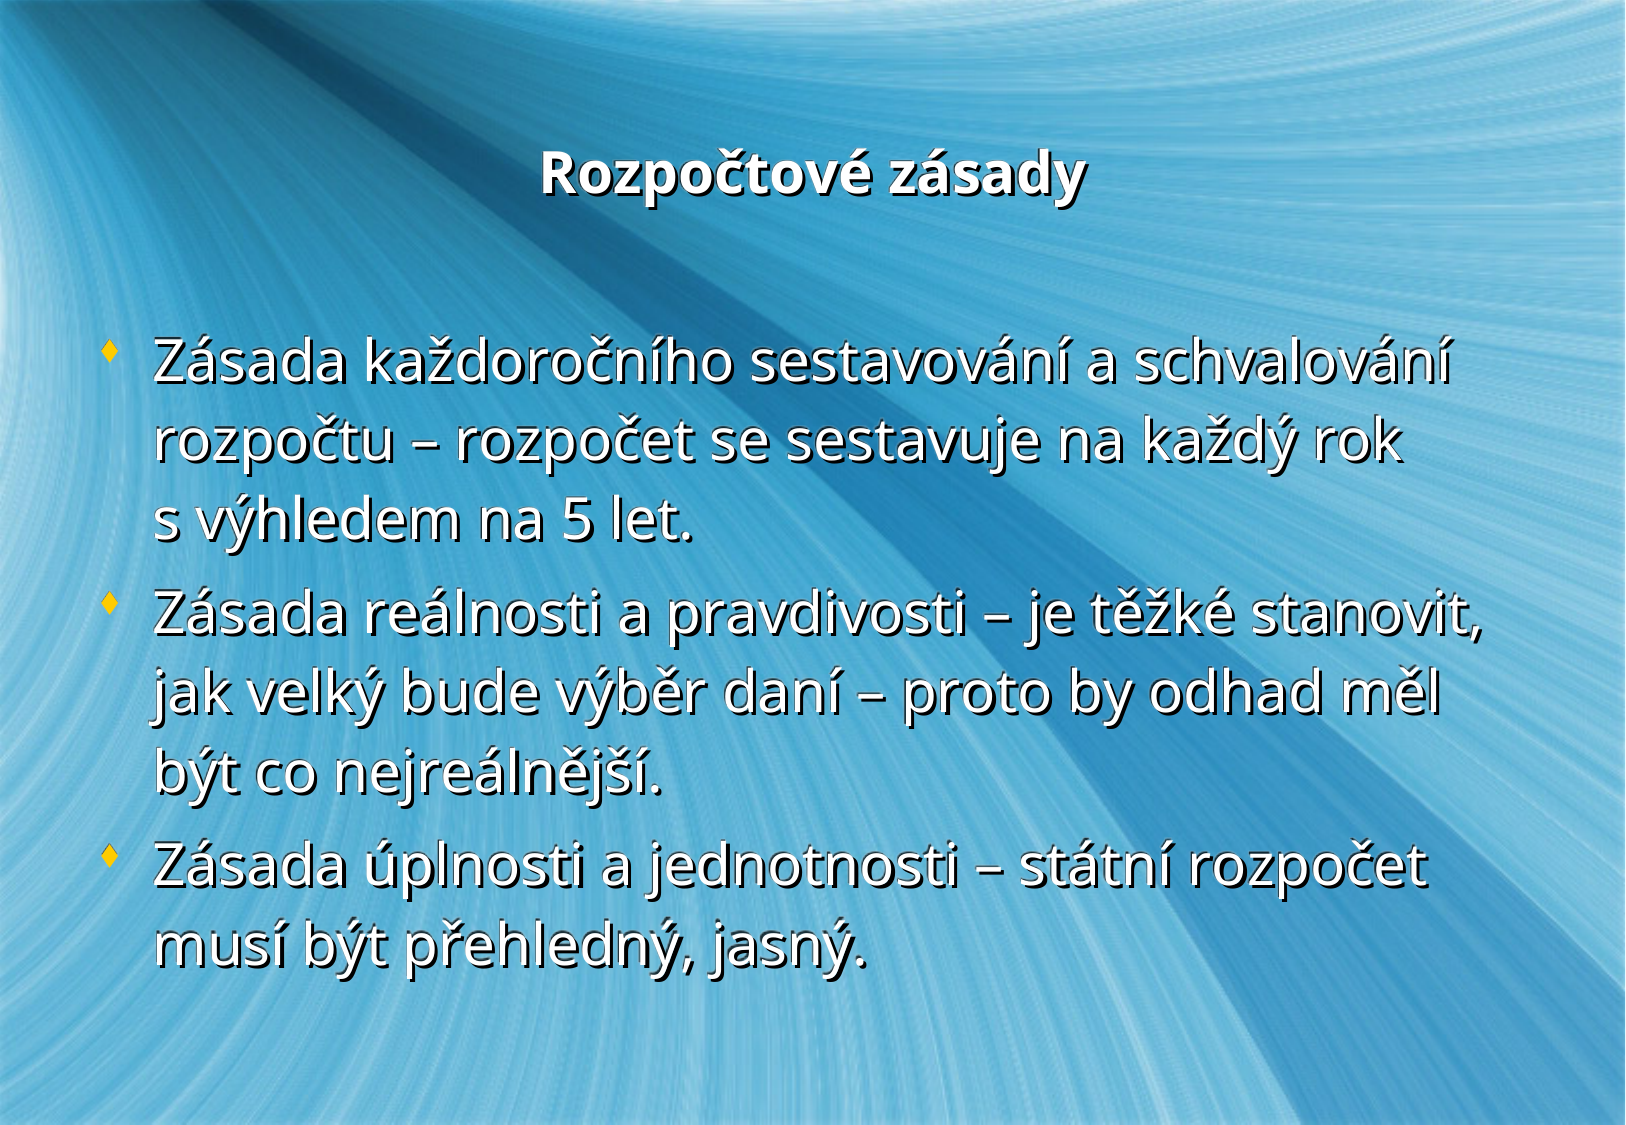

# Rozpočtové zásady
Zásada každoročního sestavování a schvalování rozpočtu – rozpočet se sestavuje na každý rok
s výhledem na 5 let.
Zásada reálnosti a pravdivosti – je těžké stanovit, jak velký bude výběr daní – proto by odhad měl být co nejreálnější.
Zásada úplnosti a jednotnosti – státní rozpočet musí být přehledný, jasný.